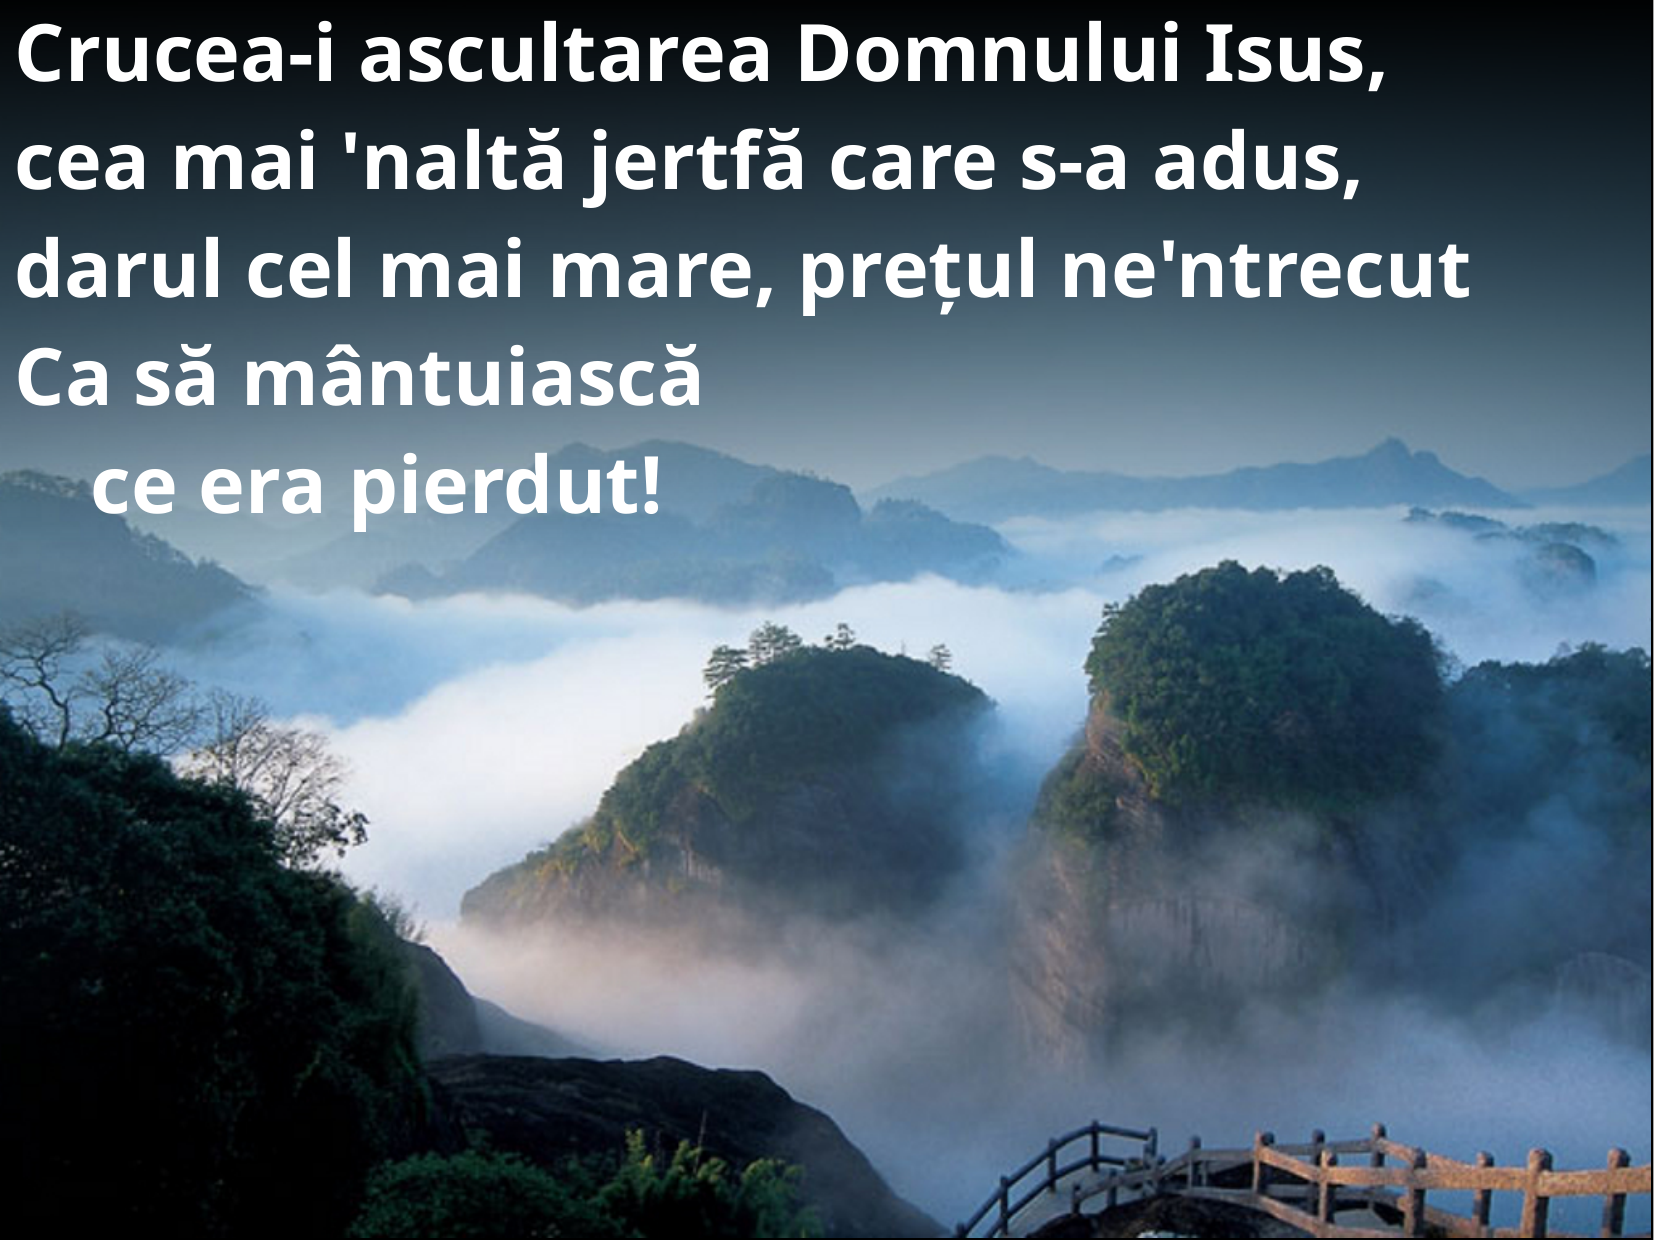

Crucea-i ascultarea Domnului Isus,
cea mai 'naltă jertfă care s-a adus,
darul cel mai mare, preţul ne'ntrecut
Ca să mântuiască
	ce era pierdut!